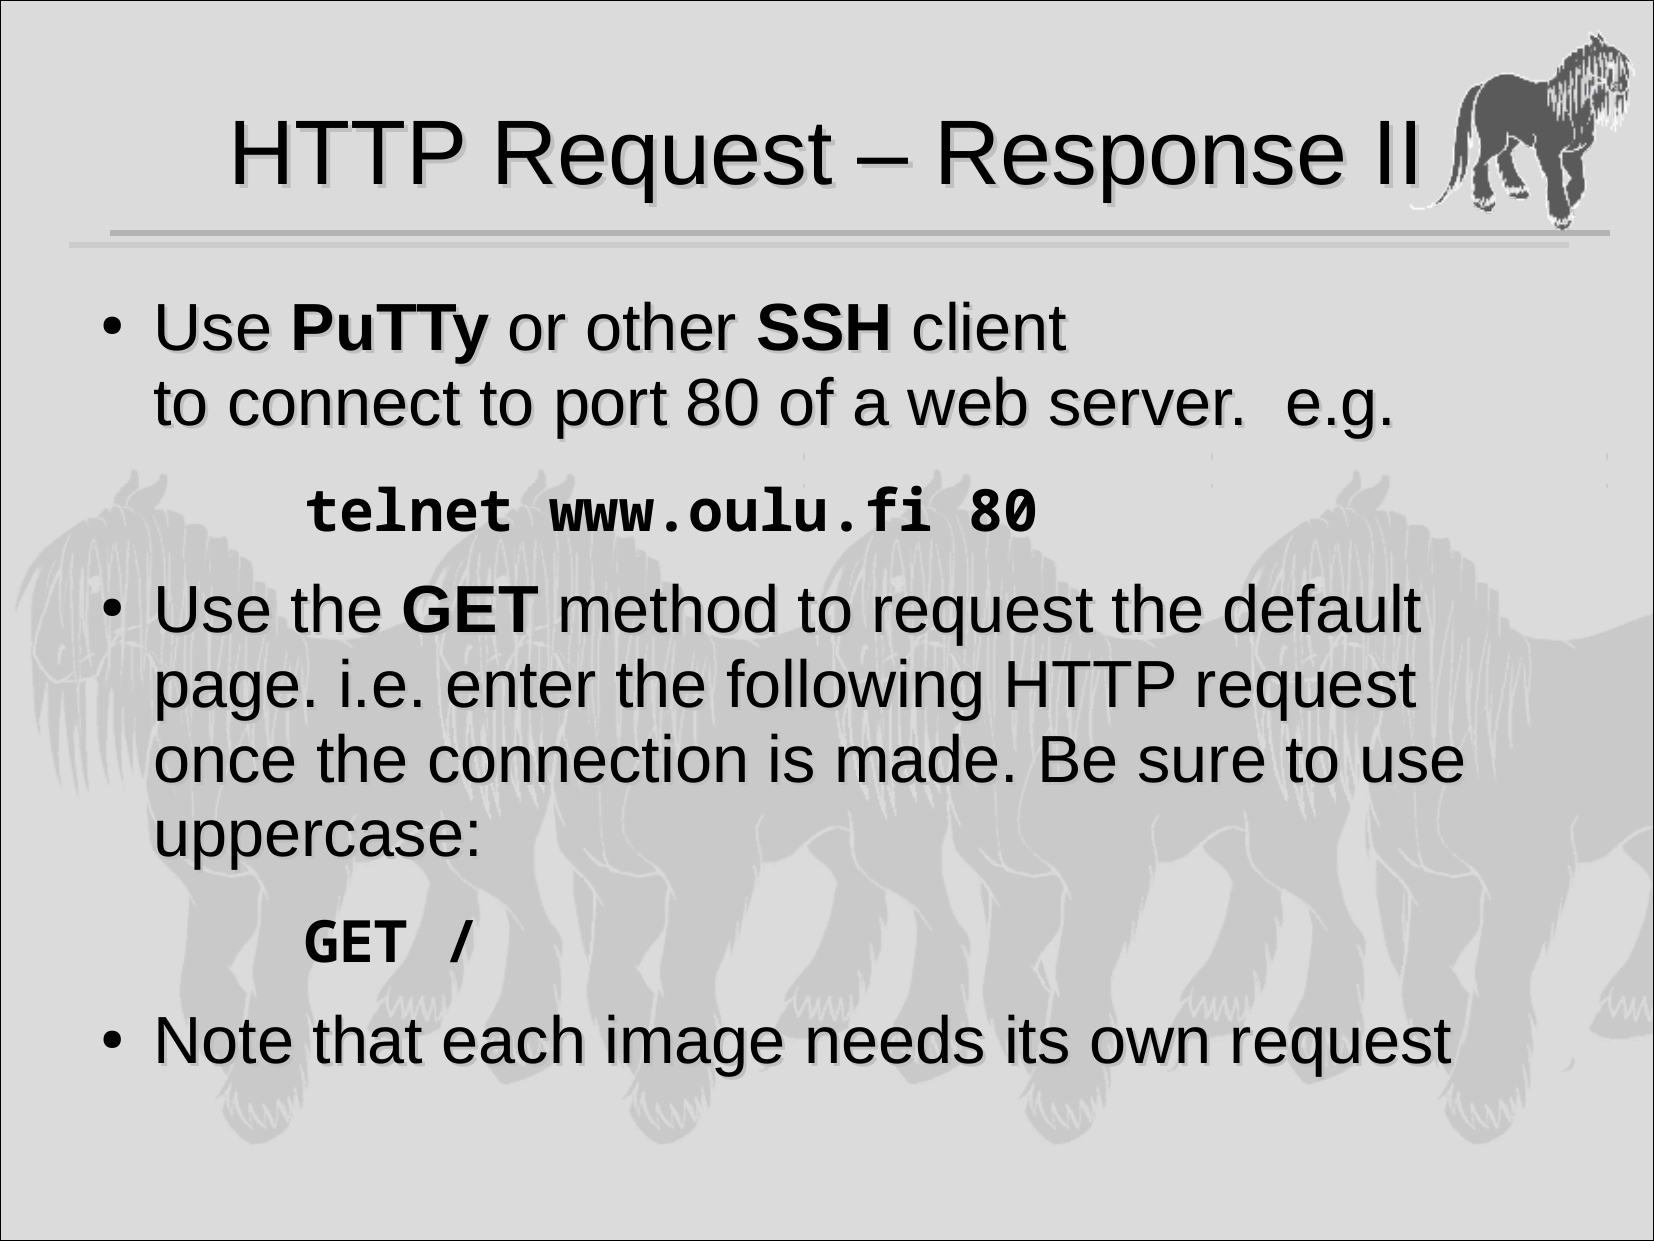

# HTTP Request – Response II
Use PuTTy or other SSH client
to connect to port 80 of a web server. e.g.
 			telnet www.oulu.fi 80
Use the GET method to request the default page. i.e. enter the following HTTP request once the connection is made. Be sure to use uppercase:
 			GET /
Note that each image needs its own request